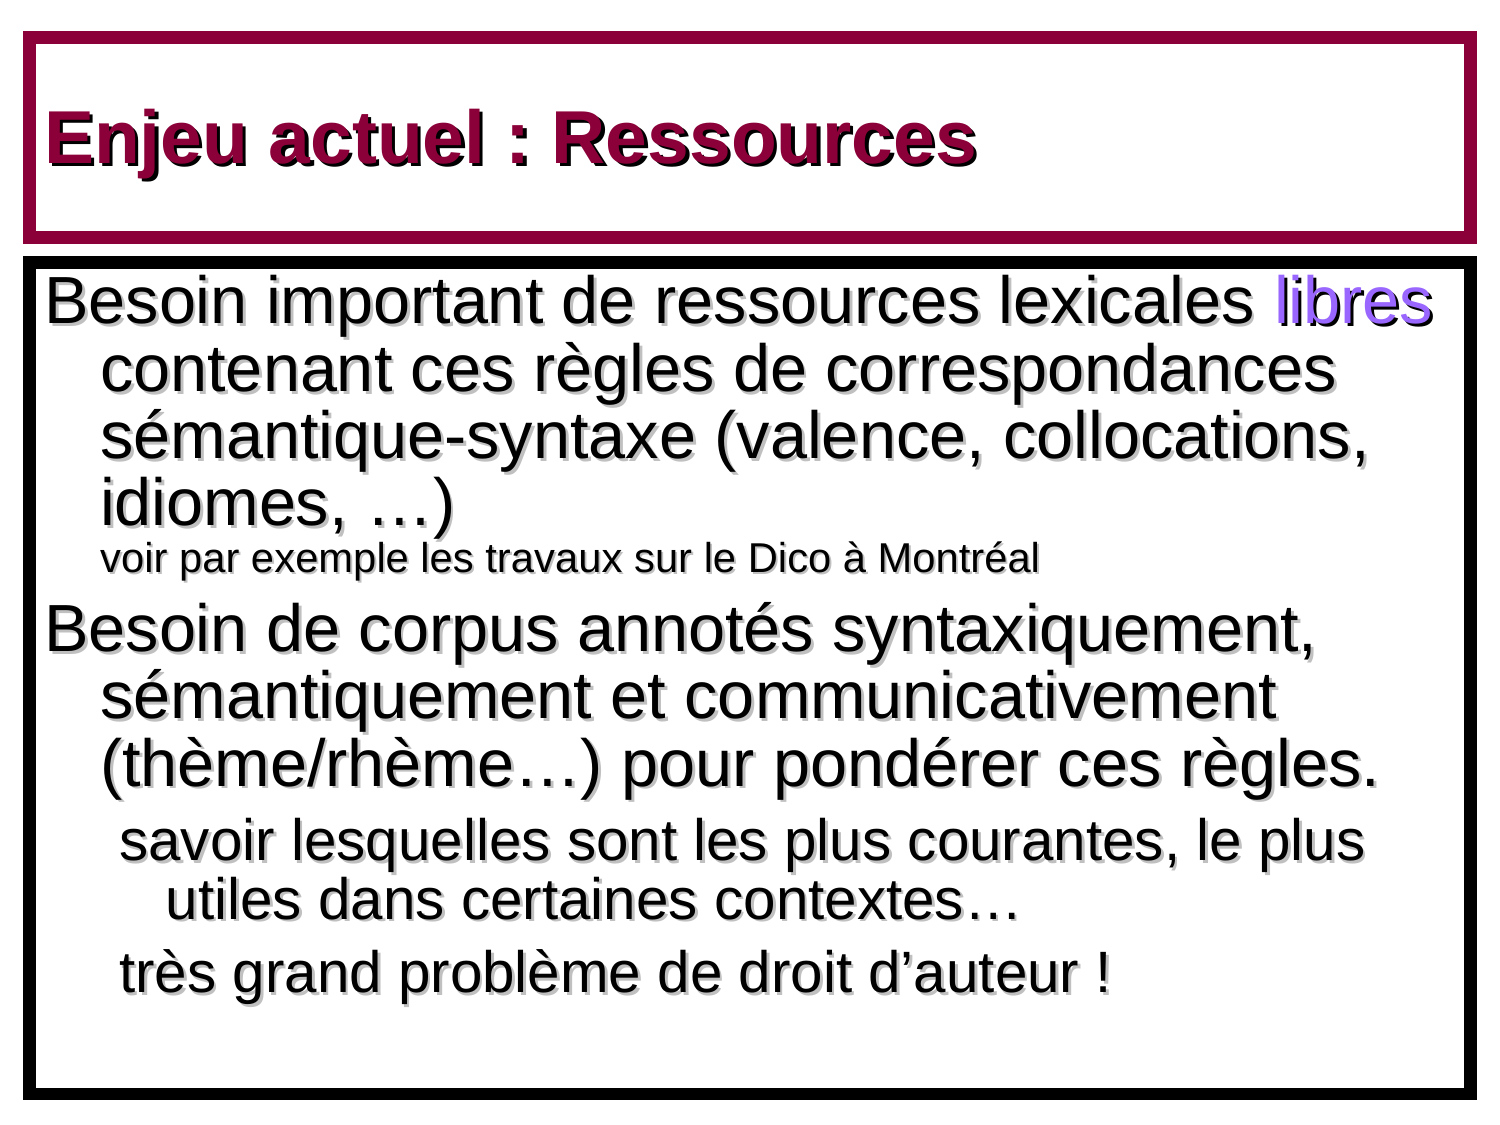

# Enjeu actuel : Ressources
Besoin important de ressources lexicales libres contenant ces règles de correspondances sémantique-syntaxe (valence, collocations, idiomes, …)
voir par exemple les travaux sur le Dico à Montréal
Besoin de corpus annotés syntaxiquement, sémantiquement et communicativement (thème/rhème…) pour pondérer ces règles.
savoir lesquelles sont les plus courantes, le plus utiles dans certaines contextes…
très grand problème de droit d’auteur !